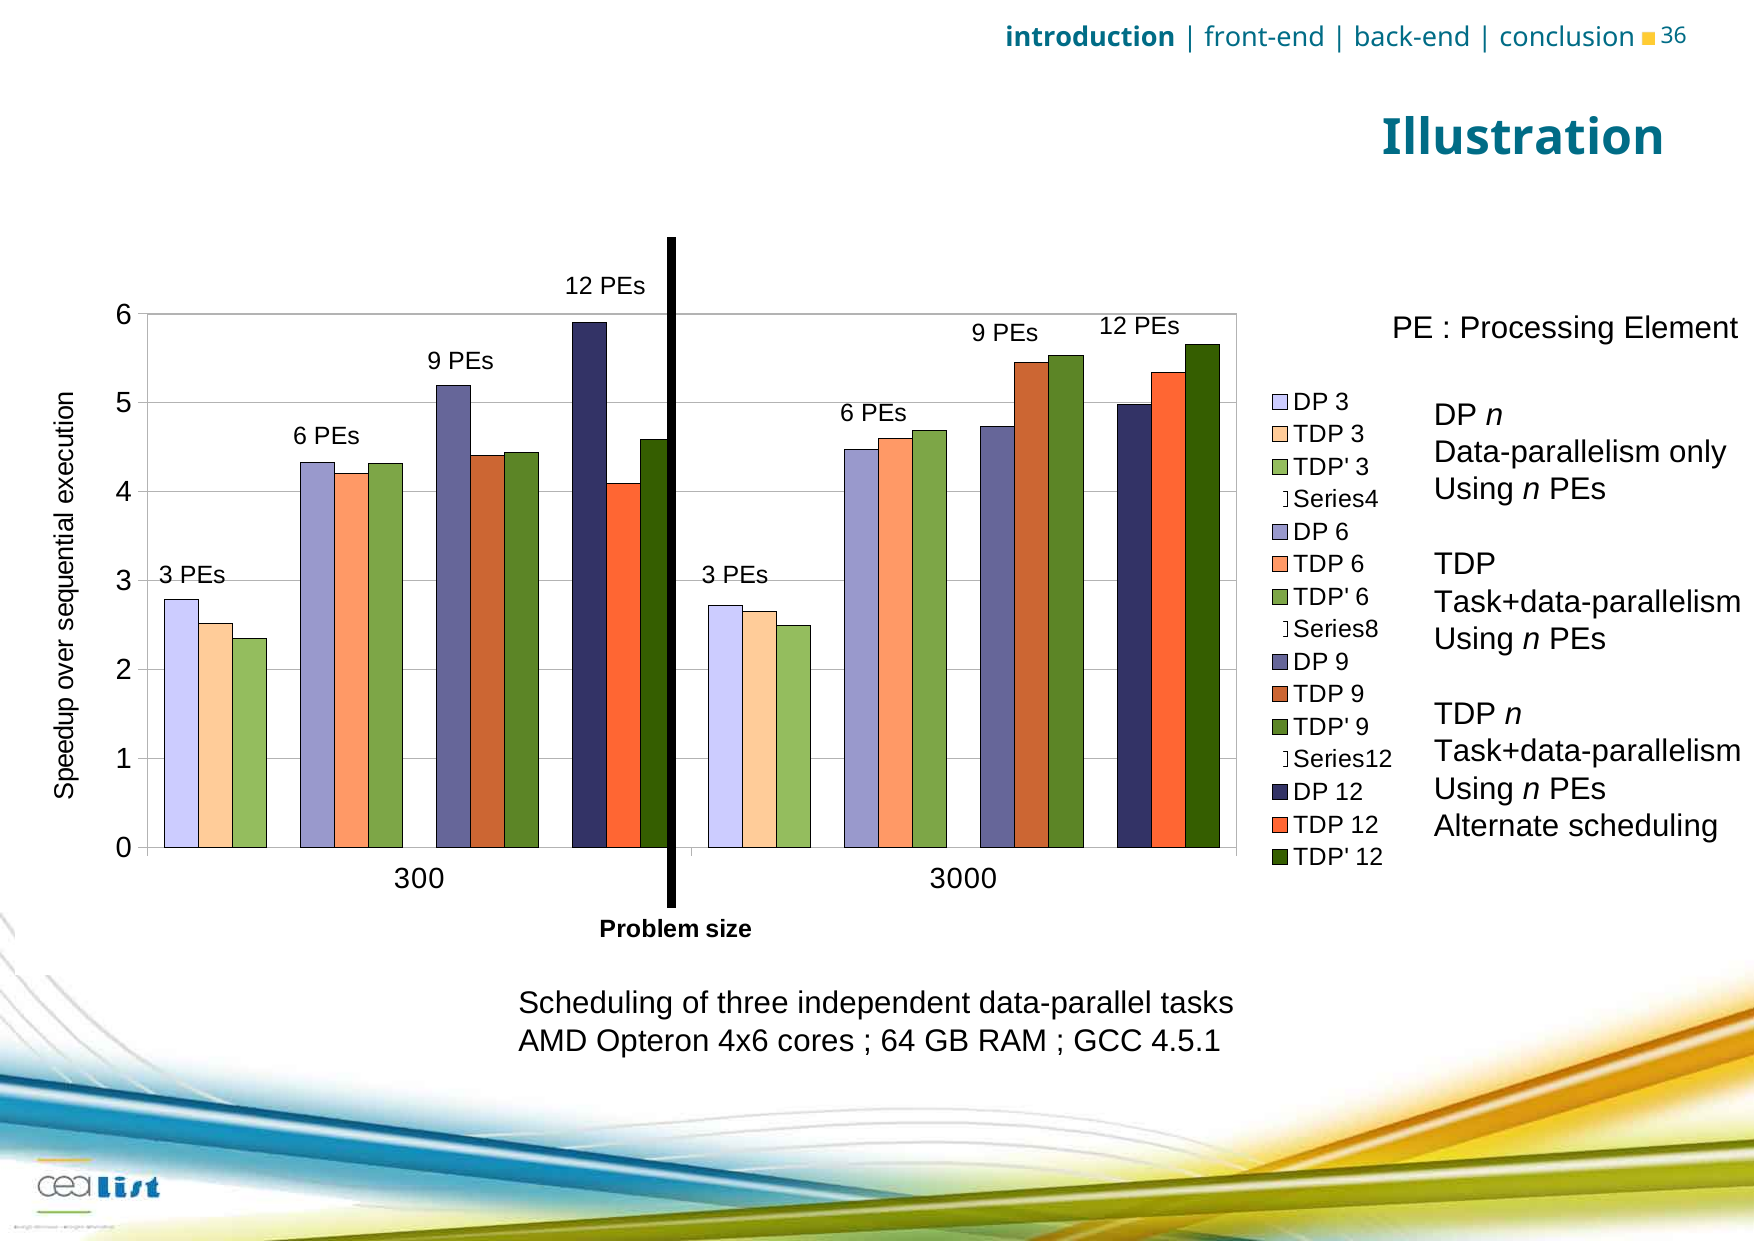

introduction | front-end | back-end | conclusion
# Illustration
12 PEs
### Chart
| Category | DP 3 | TDP 3 | TDP' 3 | | DP 6 | TDP 6 | TDP' 6 | | DP 9 | TDP 9 | TDP' 9 | | DP 12 | TDP 12 | TDP' 12 |
|---|---|---|---|---|---|---|---|---|---|---|---|---|---|---|---|
| 300 | 2.79147286821705 | 2.51115760111576 | 2.35052219321149 | None | 4.32465972778223 | 4.20677570093458 | 4.31774580335731 | None | 5.19375 | 4.40220048899756 | 4.44202302631579 | None | 5.90327868852459 | 4.09514783927218 | 4.589209855565 |
| 3000 | 2.7225724317 | 2.6459389342 | 2.490030907 | None | 4.4794719223 | 4.59940077 | 4.6828187562 | None | 4.7361567798 | 5.4534779706 | 5.5336381494 | None | 4.9768408099 | 5.3395346304 | 5.6553346586 |PE : Processing Element
12 PEs
9 PEs
9 PEs
DP n
Data-parallelism only
Using n PEs
TDP
Task+data-parallelism
Using n PEs
TDP n
Task+data-parallelism
Using n PEs
Alternate scheduling
6 PEs
6 PEs
3 PEs
3 PEs
Scheduling of three independent data-parallel tasks
AMD Opteron 4x6 cores ; 64 GB RAM ; GCC 4.5.1